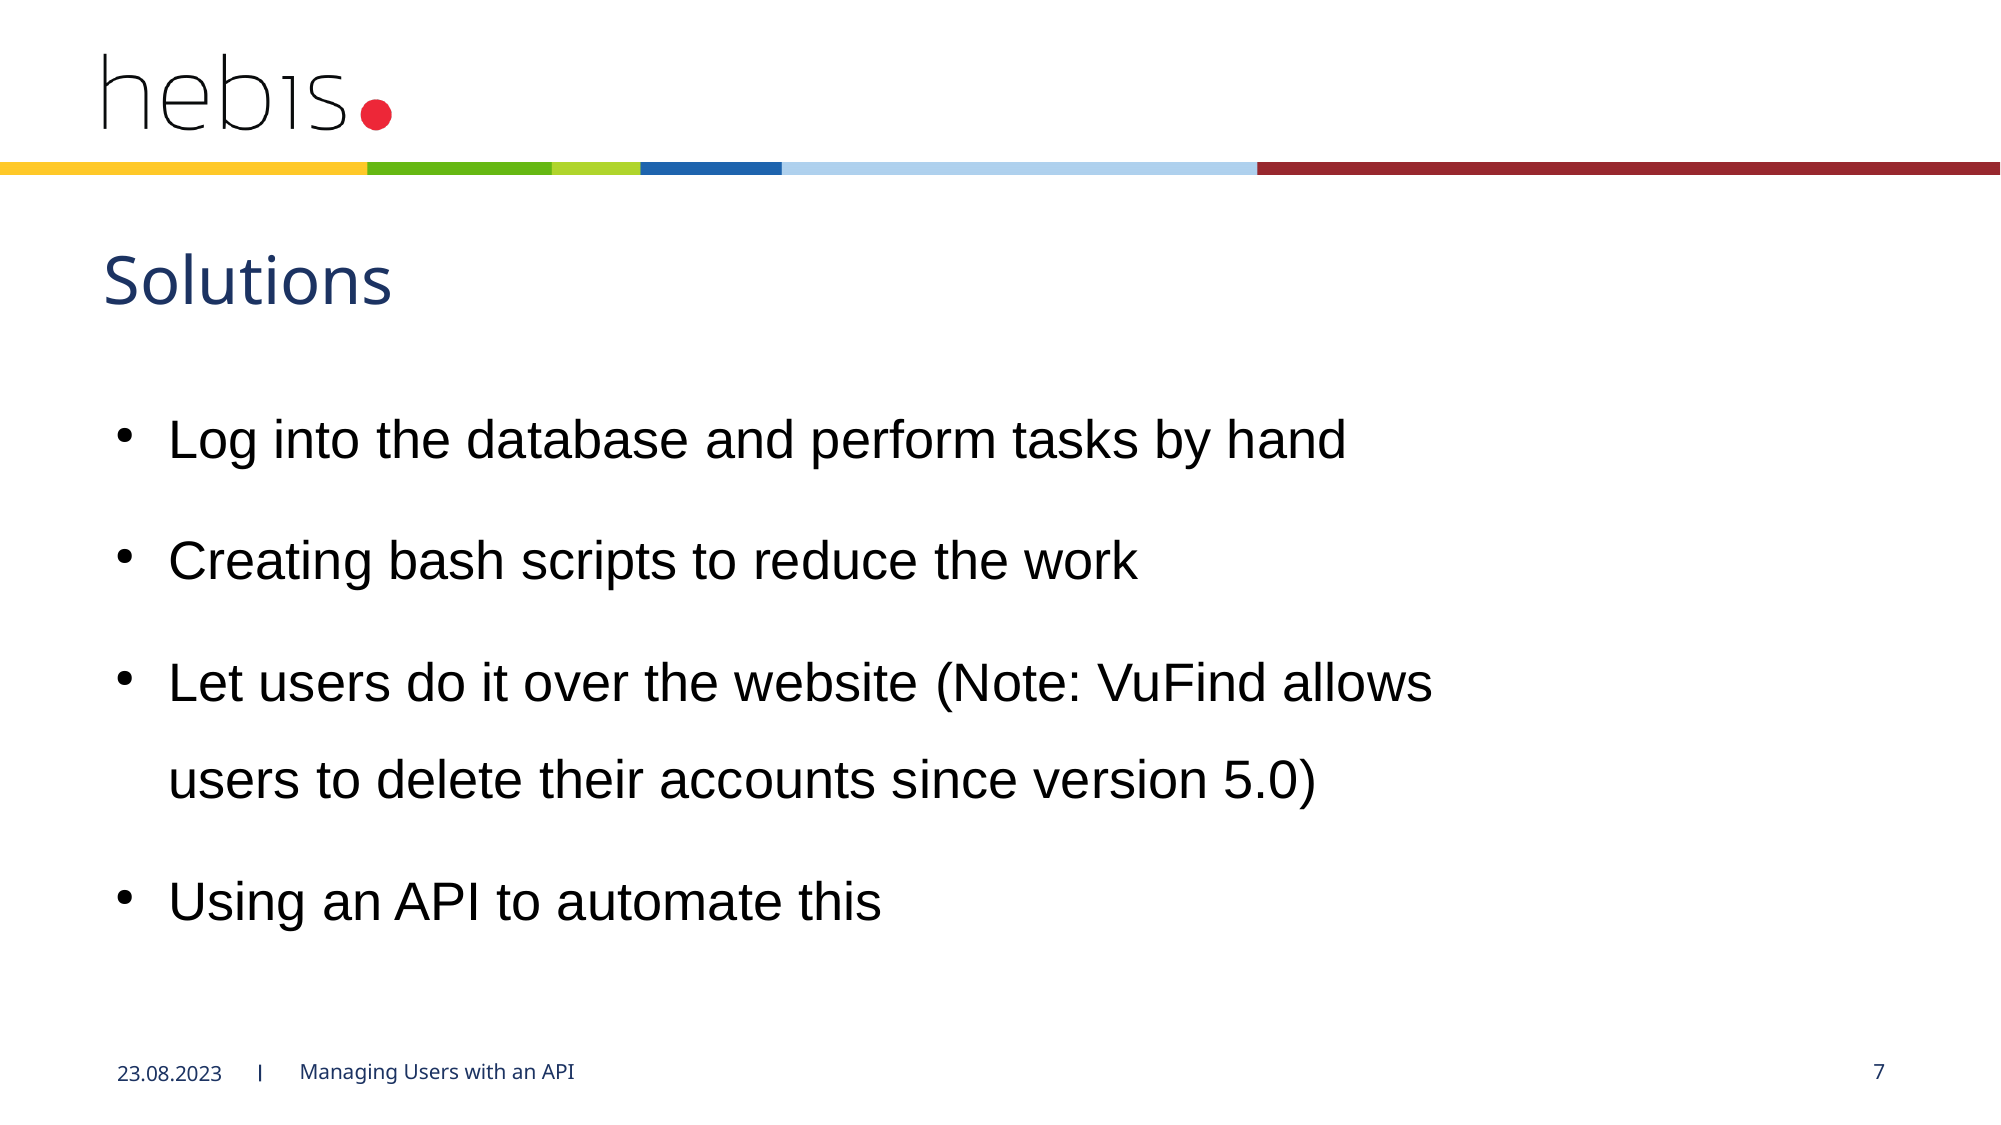

Solutions
# Log into the database and perform tasks by hand
Creating bash scripts to reduce the work
Let users do it over the website (Note: VuFind allows
users to delete their accounts since version 5.0)
Using an API to automate this
23.08.2023
Managing Users with an API
7